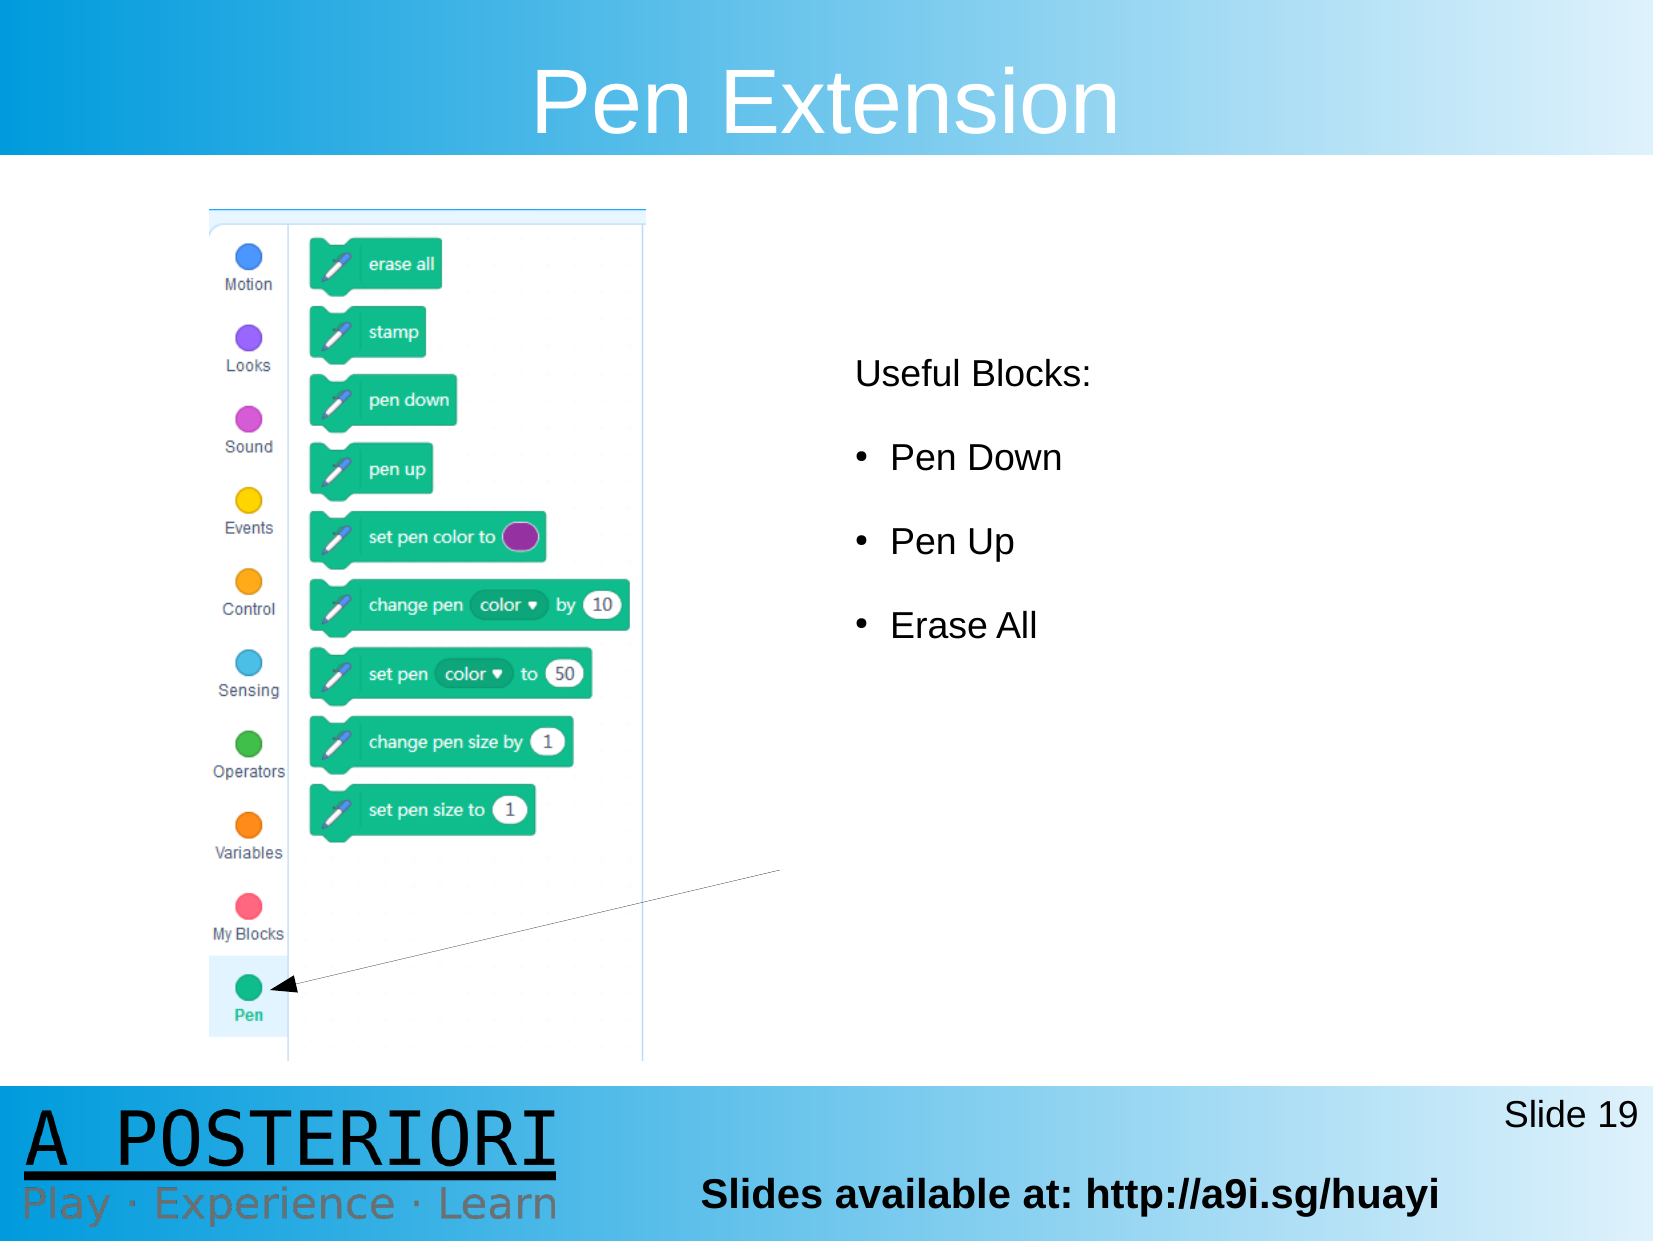

# Pen Extension
Useful Blocks:
Pen Down
Pen Up
Erase All